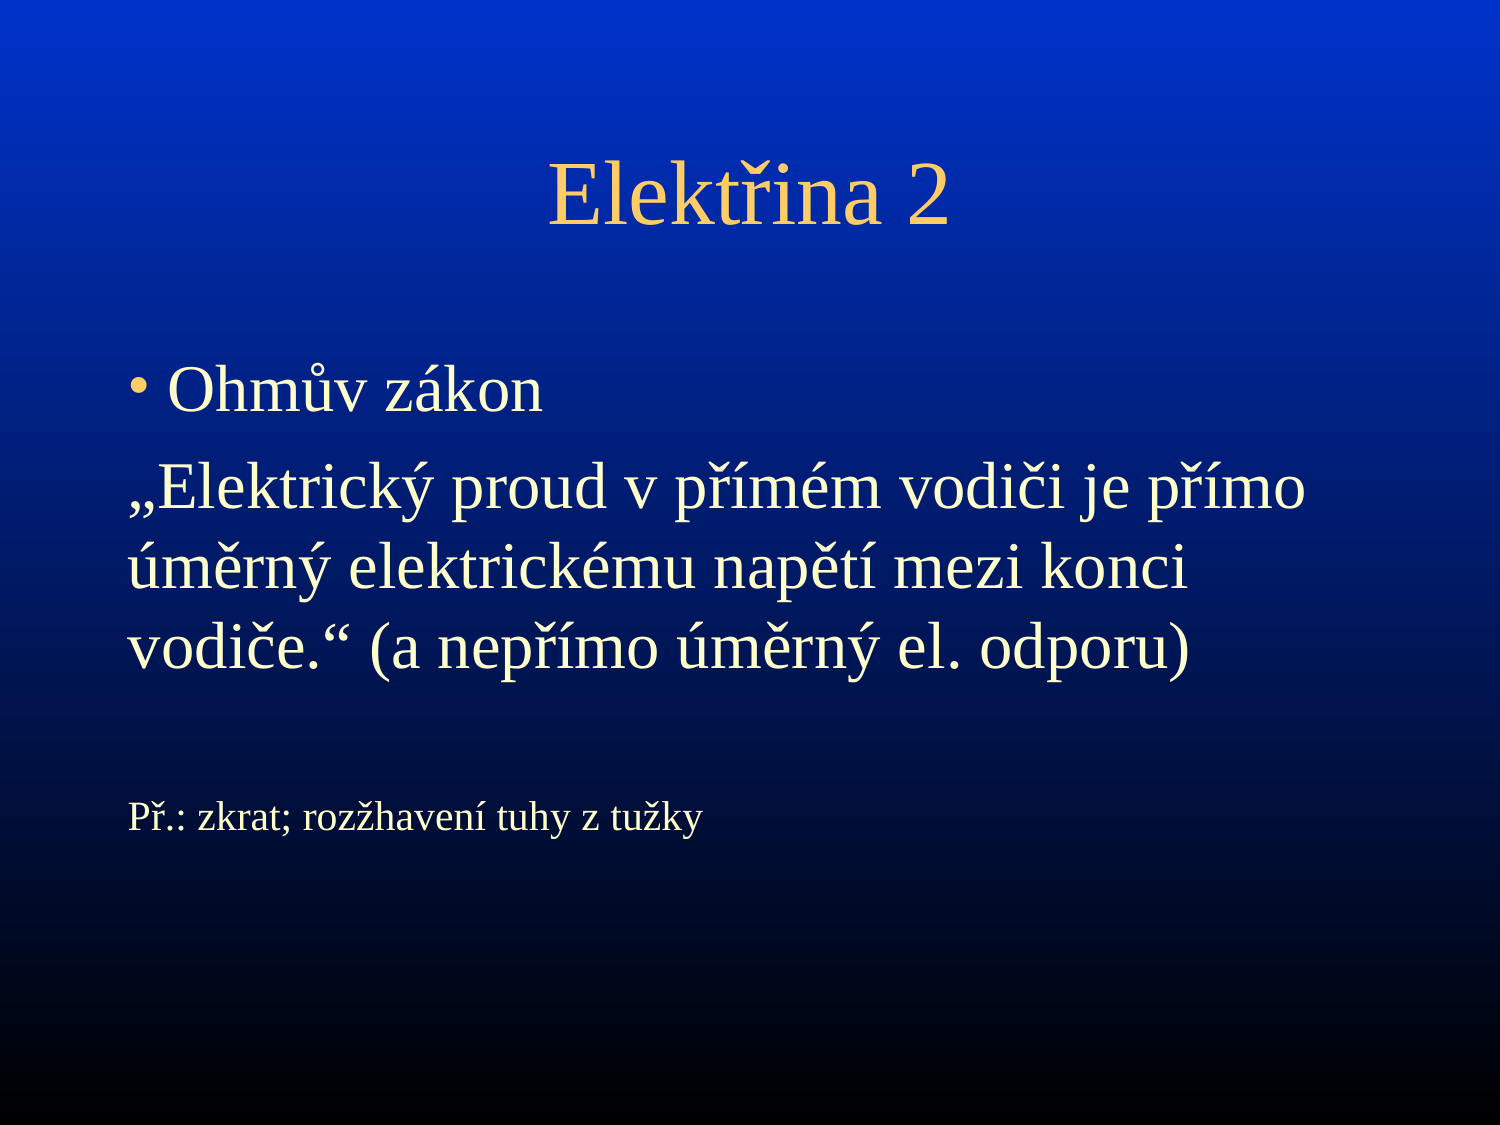

# Elektřina 2
 Ohmův zákon
„Elektrický proud v přímém vodiči je přímo úměrný elektrickému napětí mezi konci vodiče.“ (a nepřímo úměrný el. odporu)
Př.: zkrat; rozžhavení tuhy z tužky
15